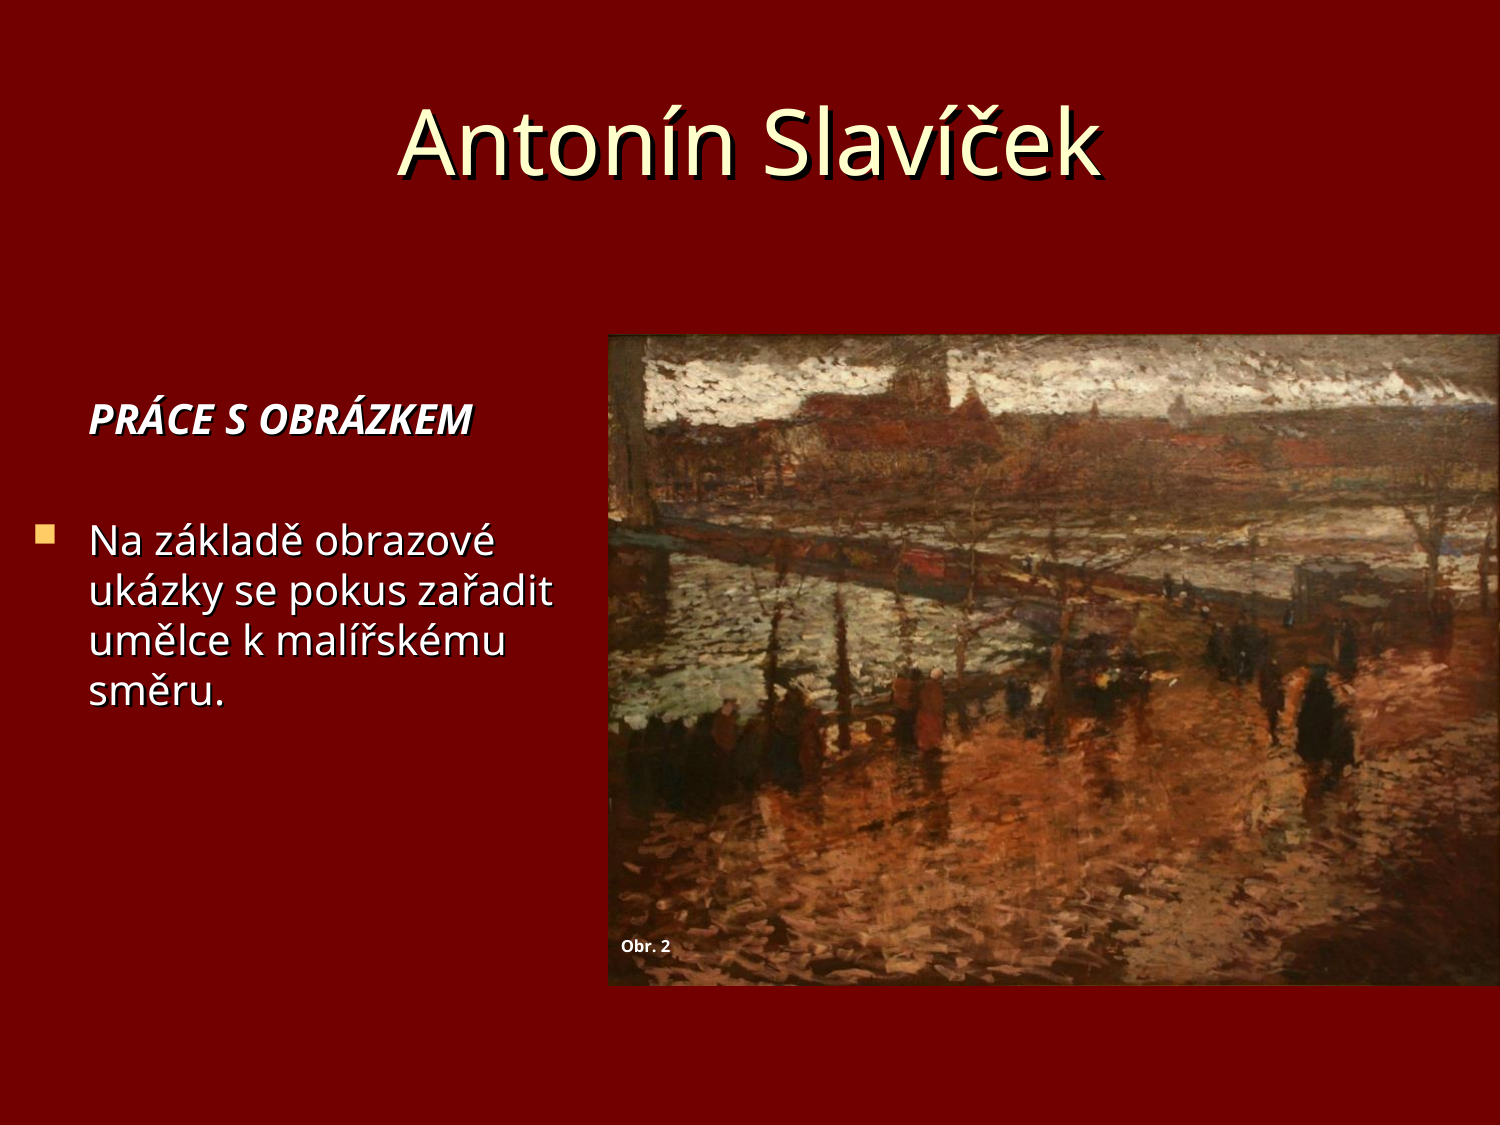

# Antonín Slavíček
	PRÁCE S OBRÁZKEM
Na základě obrazové ukázky se pokus zařadit umělce k malířskému směru.
Obr. 2